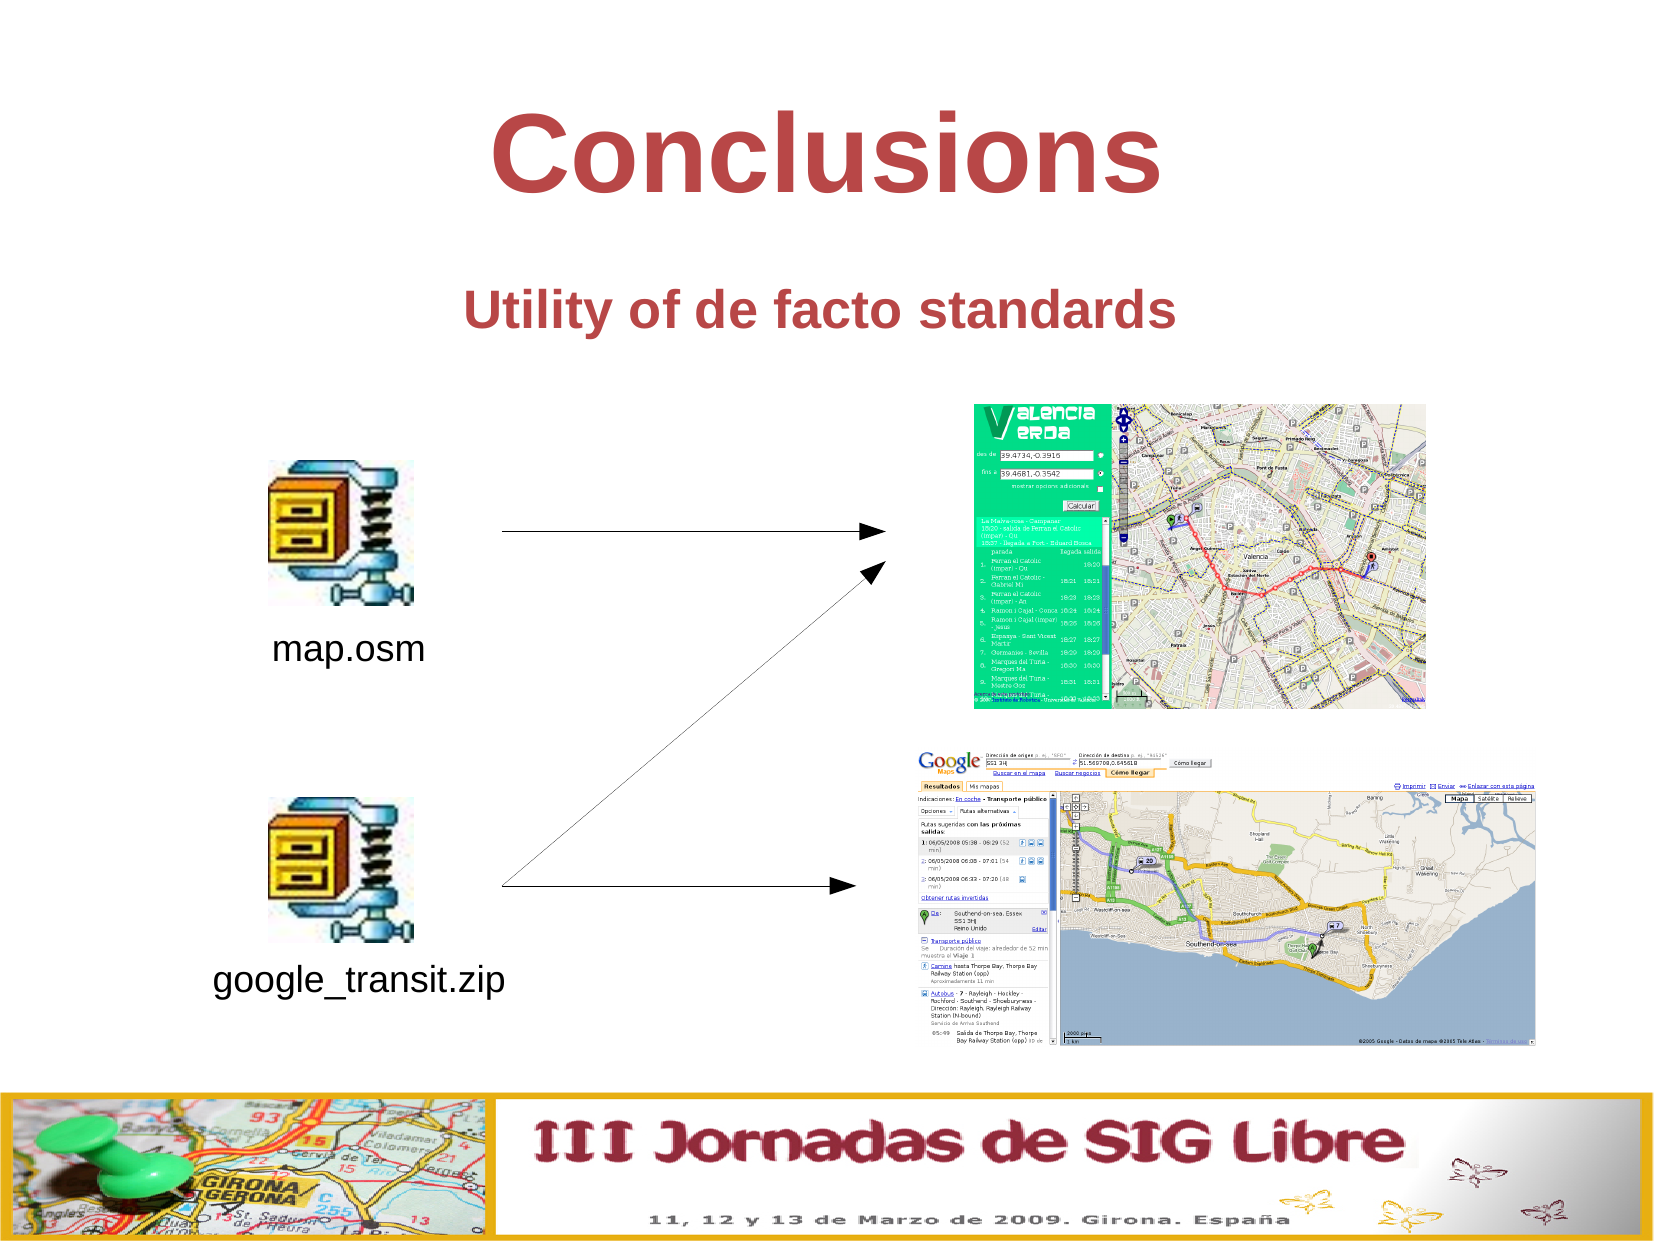

# Conclusions
Utility of de facto standards
map.osm
google_transit.zip